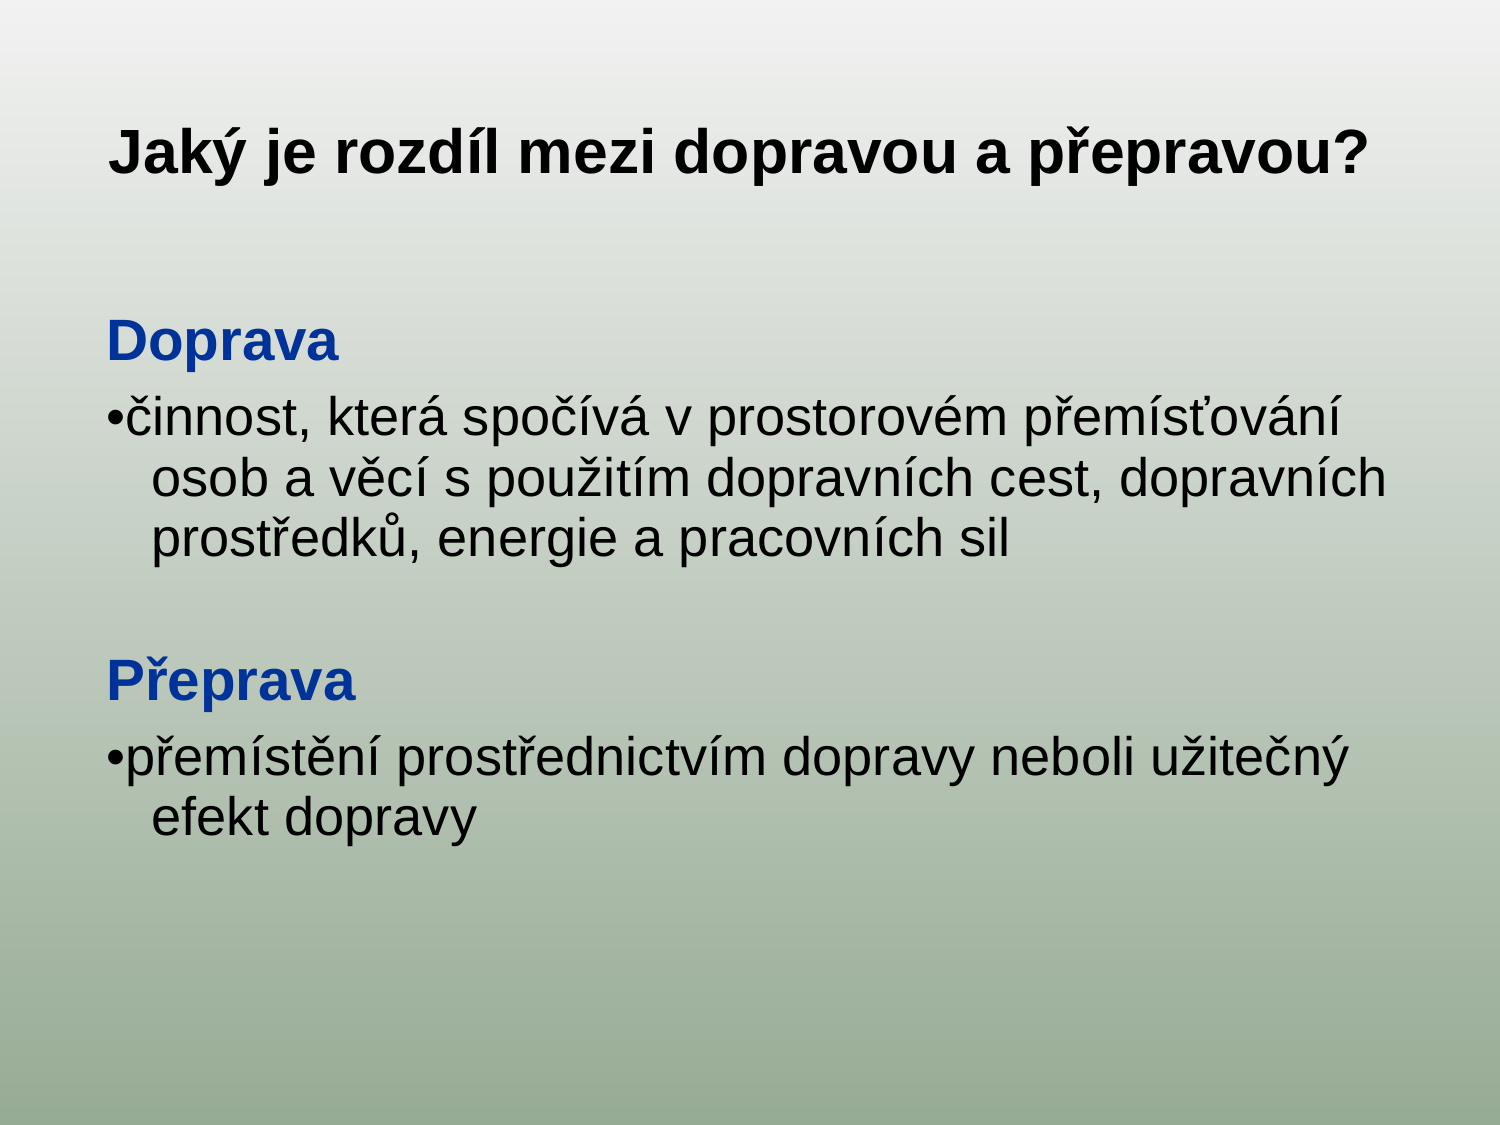

# Jaký je rozdíl mezi dopravou a přepravou?
Doprava
činnost, která spočívá v prostorovém přemísťování
 osob a věcí s použitím dopravních cest, dopravních
 prostředků, energie a pracovních sil
Přeprava
přemístění prostřednictvím dopravy neboli užitečný
 efekt dopravy